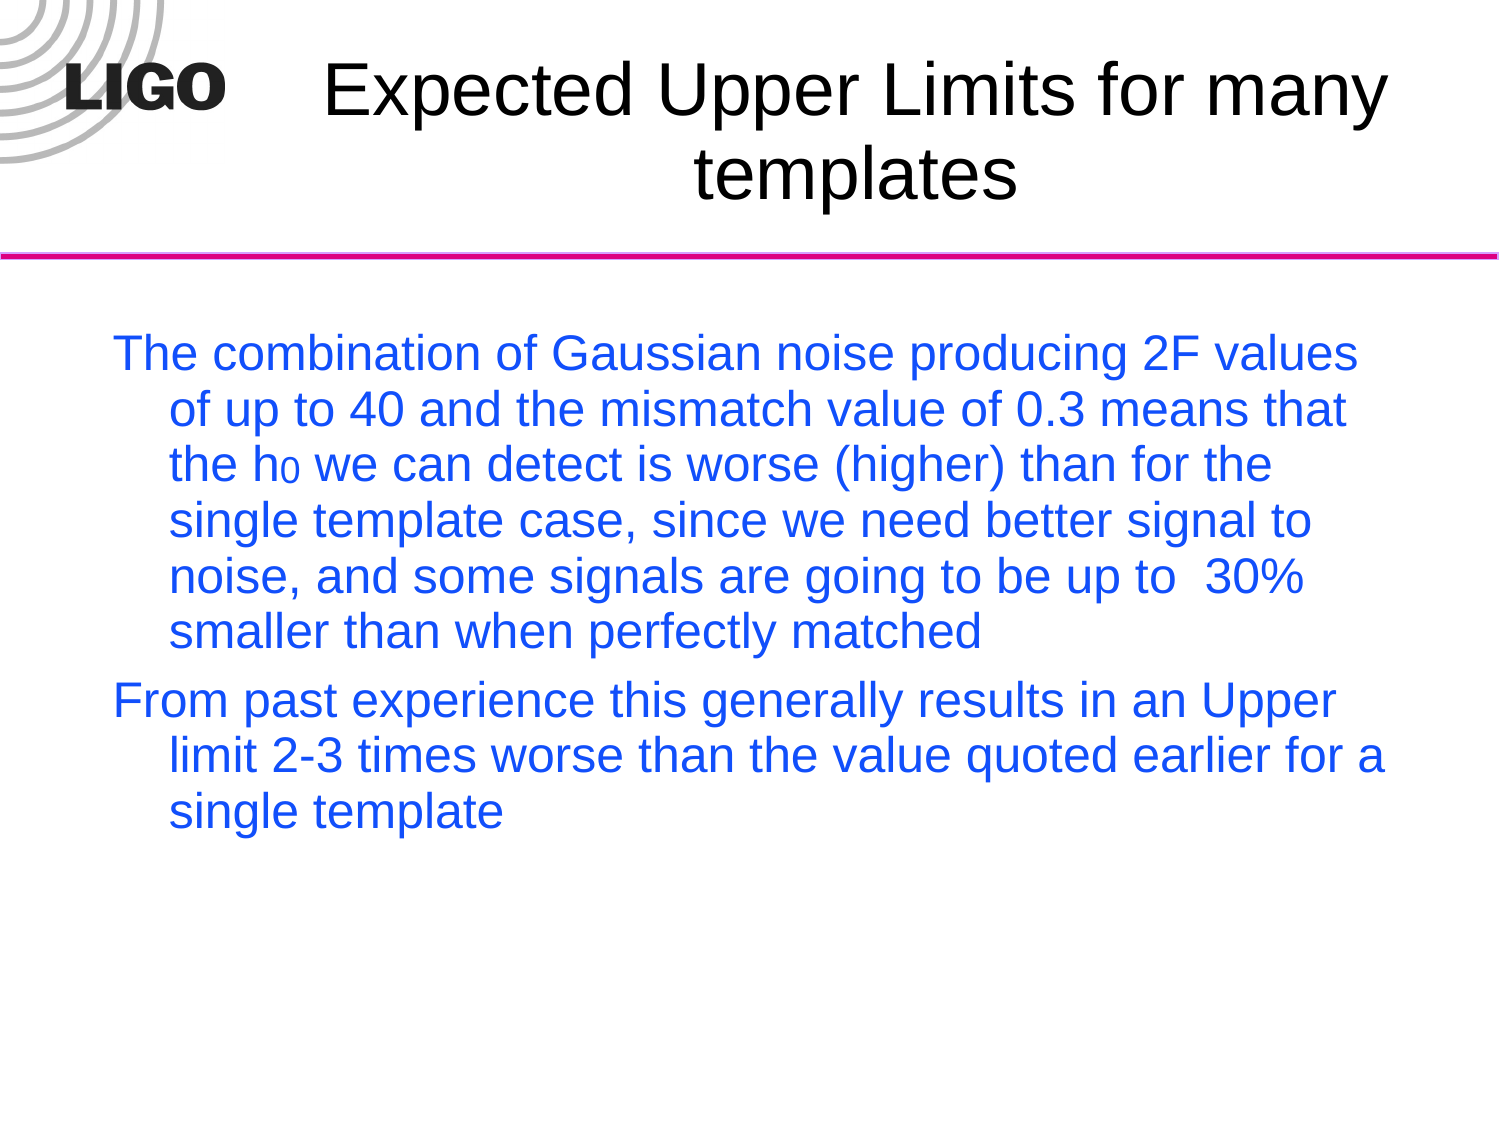

# Expected Upper Limits for many templates
The combination of Gaussian noise producing 2F values of up to 40 and the mismatch value of 0.3 means that the h0 we can detect is worse (higher) than for the single template case, since we need better signal to noise, and some signals are going to be up to 30% smaller than when perfectly matched
From past experience this generally results in an Upper limit 2-3 times worse than the value quoted earlier for a single template